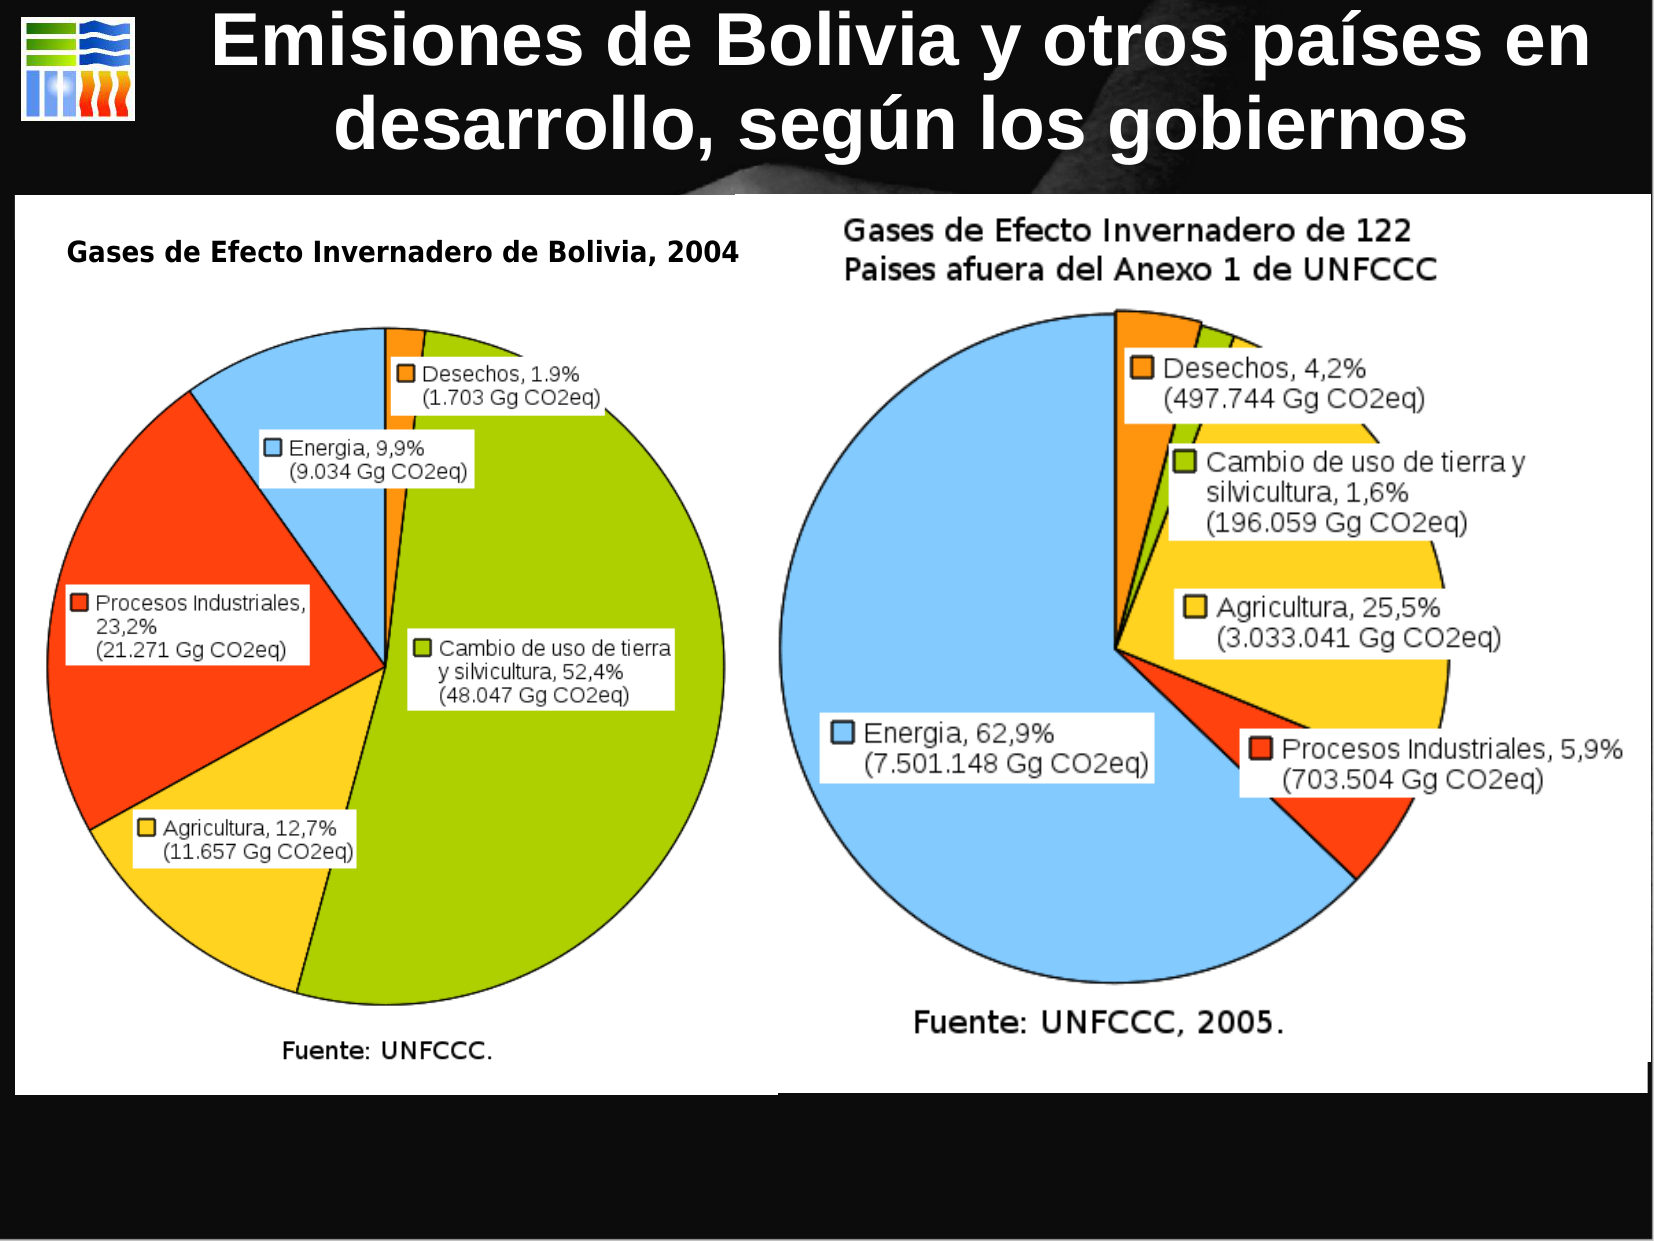

# Emisiones de Bolivia y otros países en desarrollo, según los gobiernos
Gases de Efecto Invernadero de Bolivia, 2004